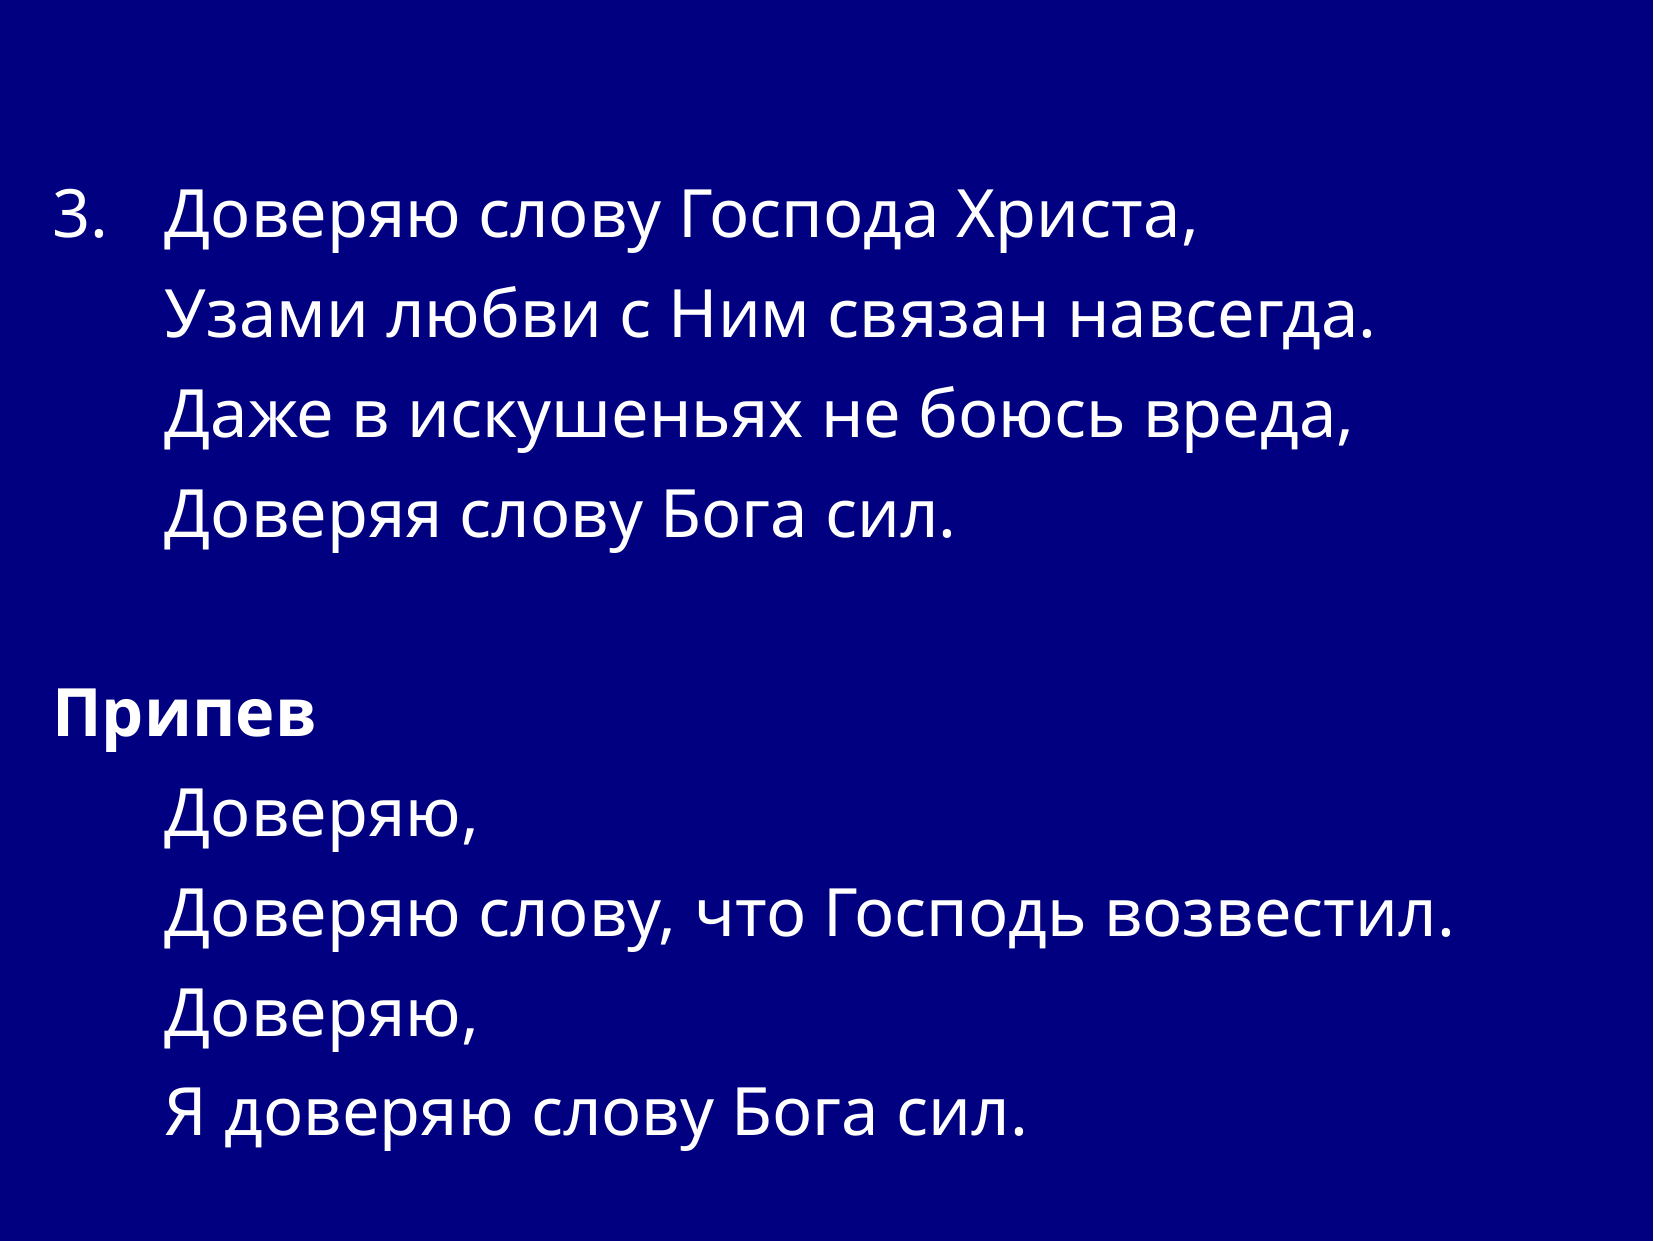

3.	Доверяю слову Господа Христа,
	Узами любви с Ним связан навсегда.
	Даже в искушеньях не боюсь вреда,
	Доверяя слову Бога сил.
Припев
	Доверяю,
	Доверяю слову, что Господь возвестил.
	Доверяю,
	Я доверяю слову Бога сил.